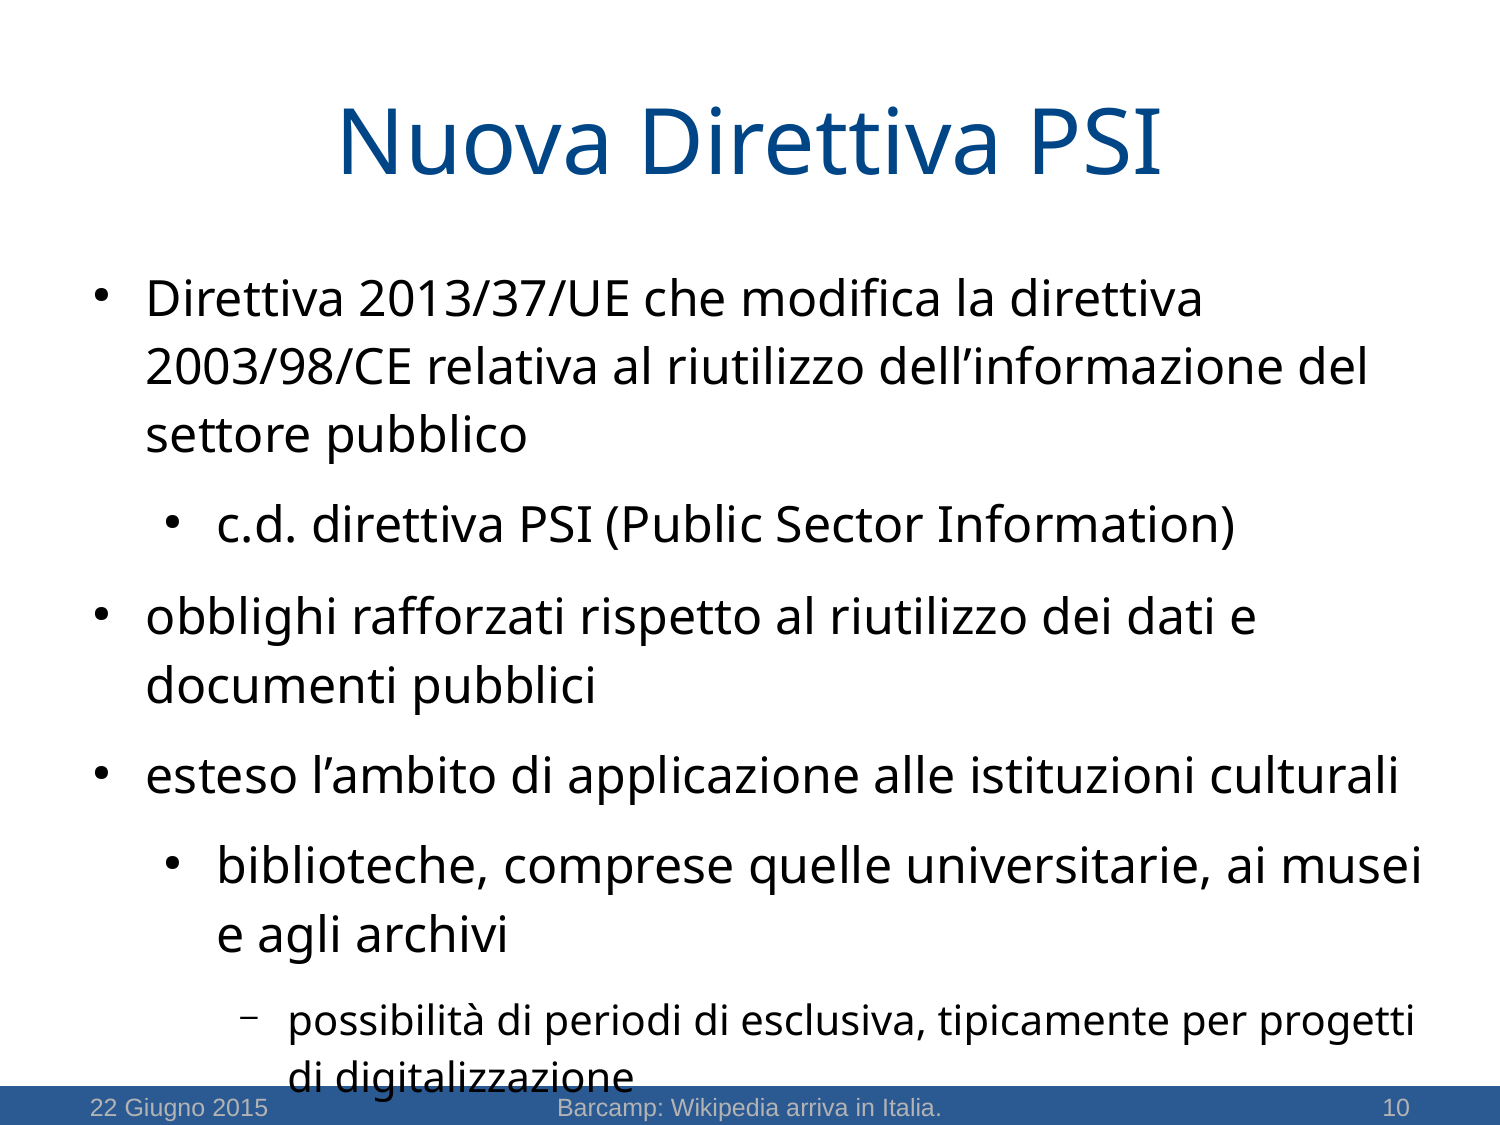

# Nuova Direttiva PSI
Direttiva 2013/37/UE che modifica la direttiva 2003/98/CE relativa al riutilizzo dell’informazione del settore pubblico
c.d. direttiva PSI (Public Sector Information)
obblighi rafforzati rispetto al riutilizzo dei dati e documenti pubblici
esteso l’ambito di applicazione alle istituzioni culturali
biblioteche, comprese quelle universitarie, ai musei e agli archivi
possibilità di periodi di esclusiva, tipicamente per progetti di digitalizzazione